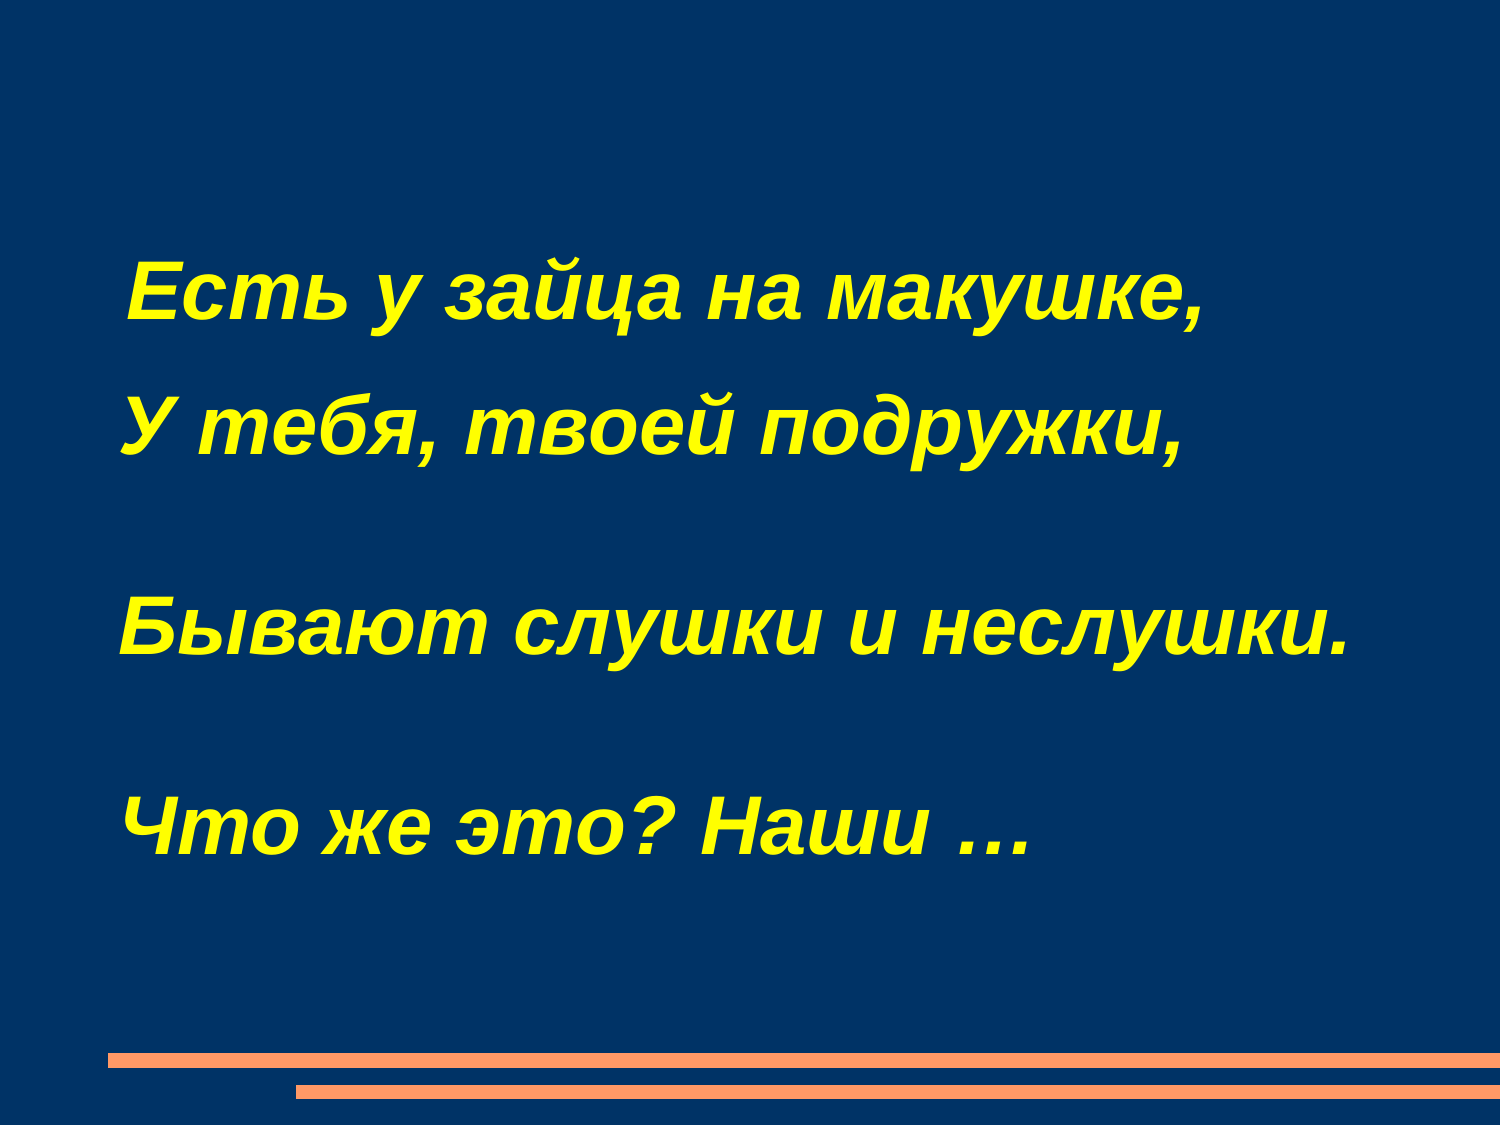

# Есть у зайца на макушке, У тебя, твоей подружки, Бывают слушки и неслушки. Что же это? Наши …